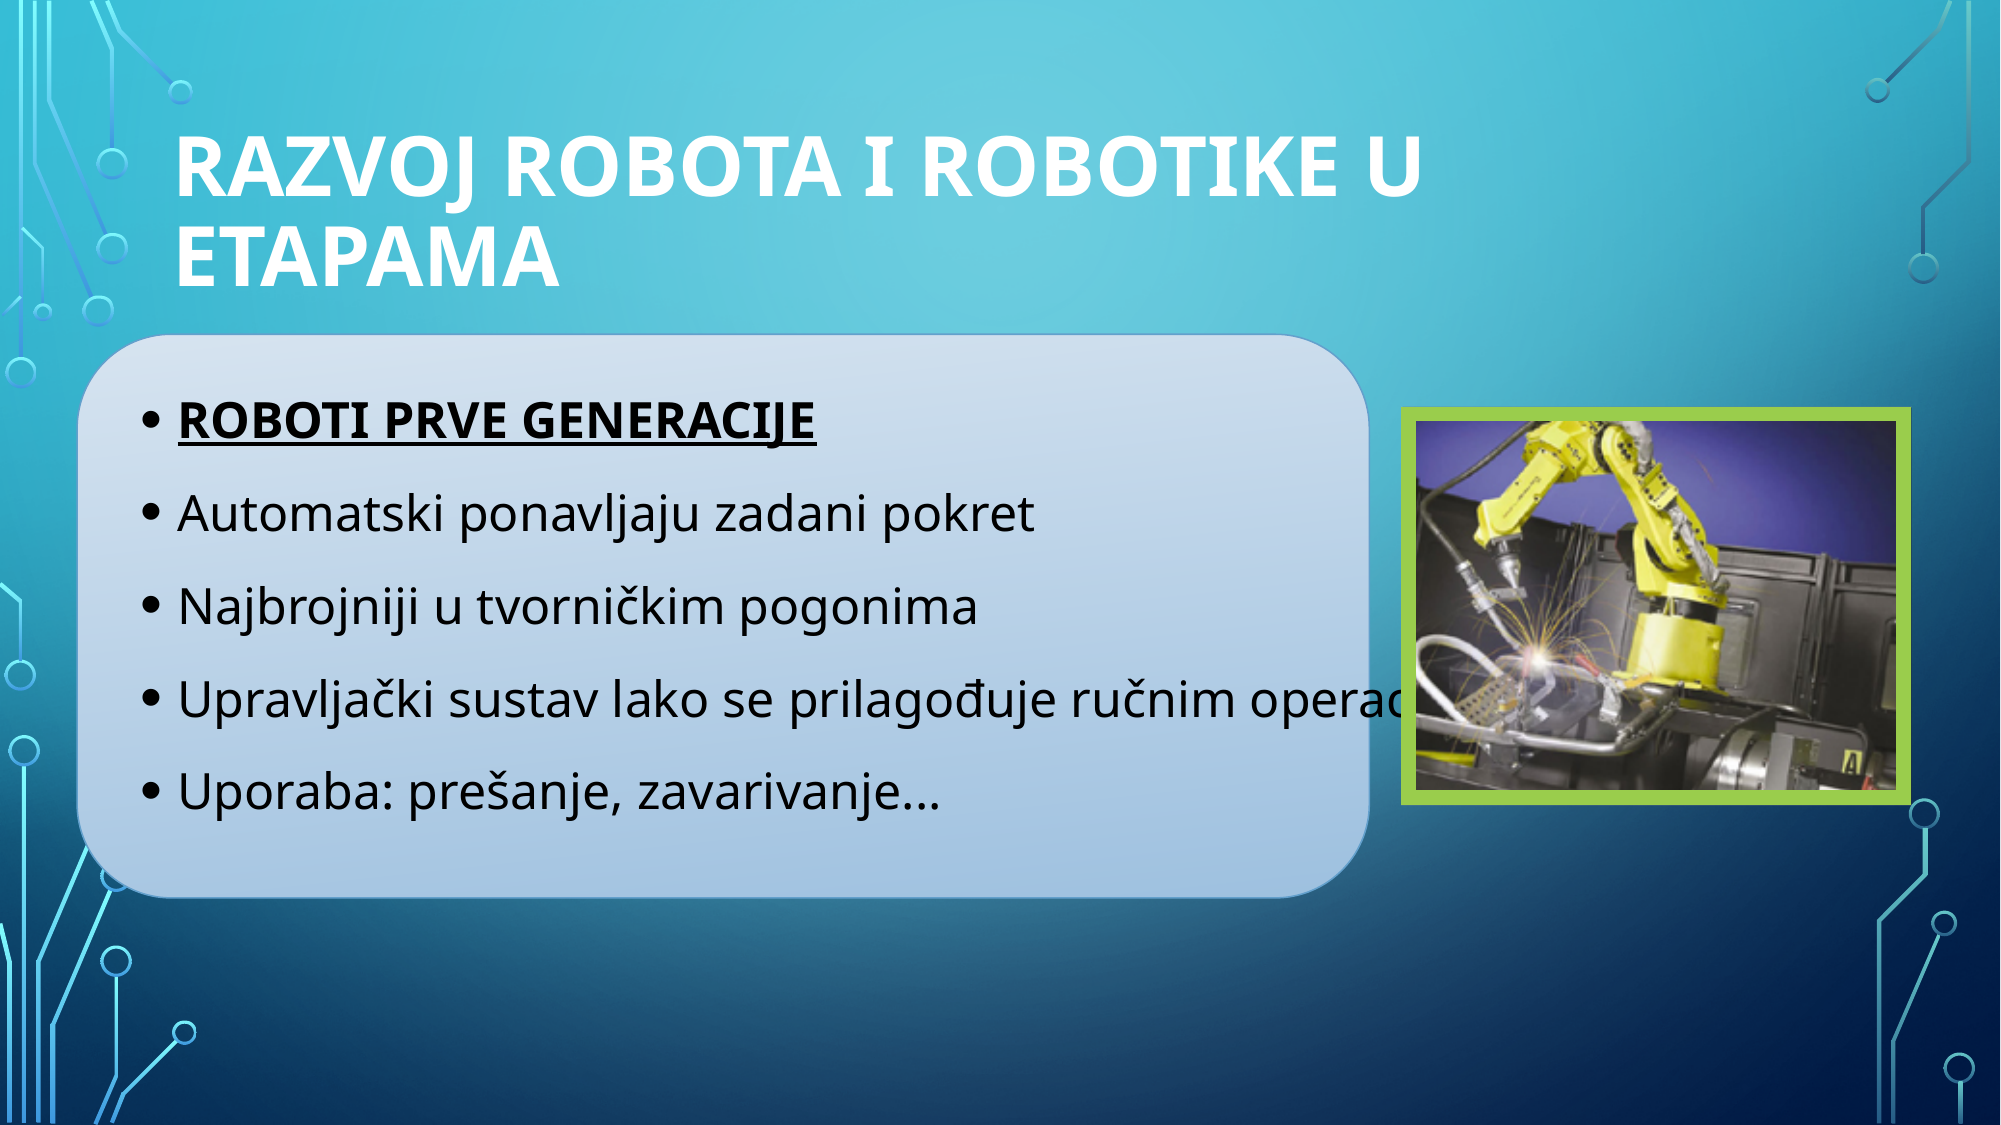

# RAZVOJ ROBOTA I ROBOTIKE U ETAPAMA
ROBOTI PRVE GENERACIJE
Automatski ponavljaju zadani pokret
Najbrojniji u tvorničkim pogonima
Upravljački sustav lako se prilagođuje ručnim operacijama
Uporaba: prešanje, zavarivanje...